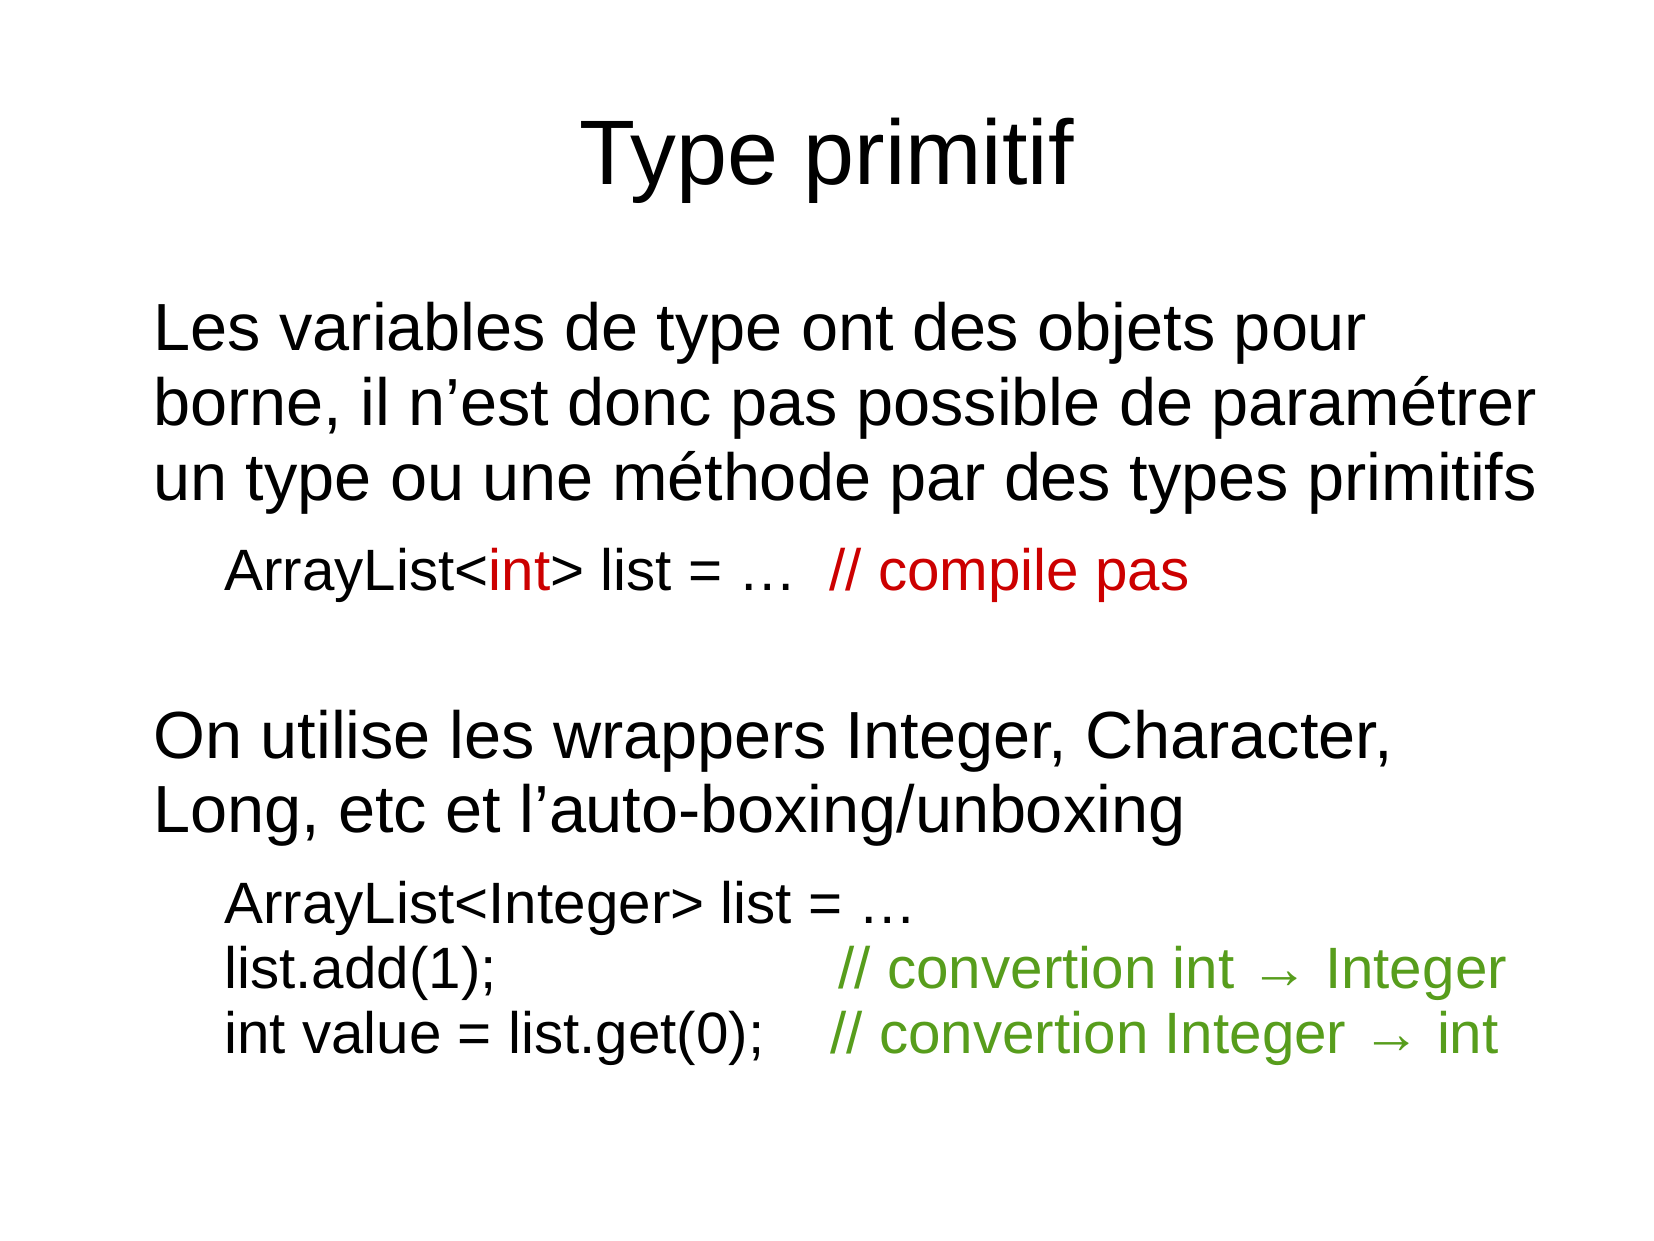

# Type primitif
Les variables de type ont des objets pour borne, il n’est donc pas possible de paramétrer un type ou une méthode par des types primitifs
ArrayList<int> list = … // compile pas
On utilise les wrappers Integer, Character, Long, etc et l’auto-boxing/unboxing
ArrayList<Integer> list = …
list.add(1); // convertion int → Integer
int value = list.get(0); // convertion Integer → int